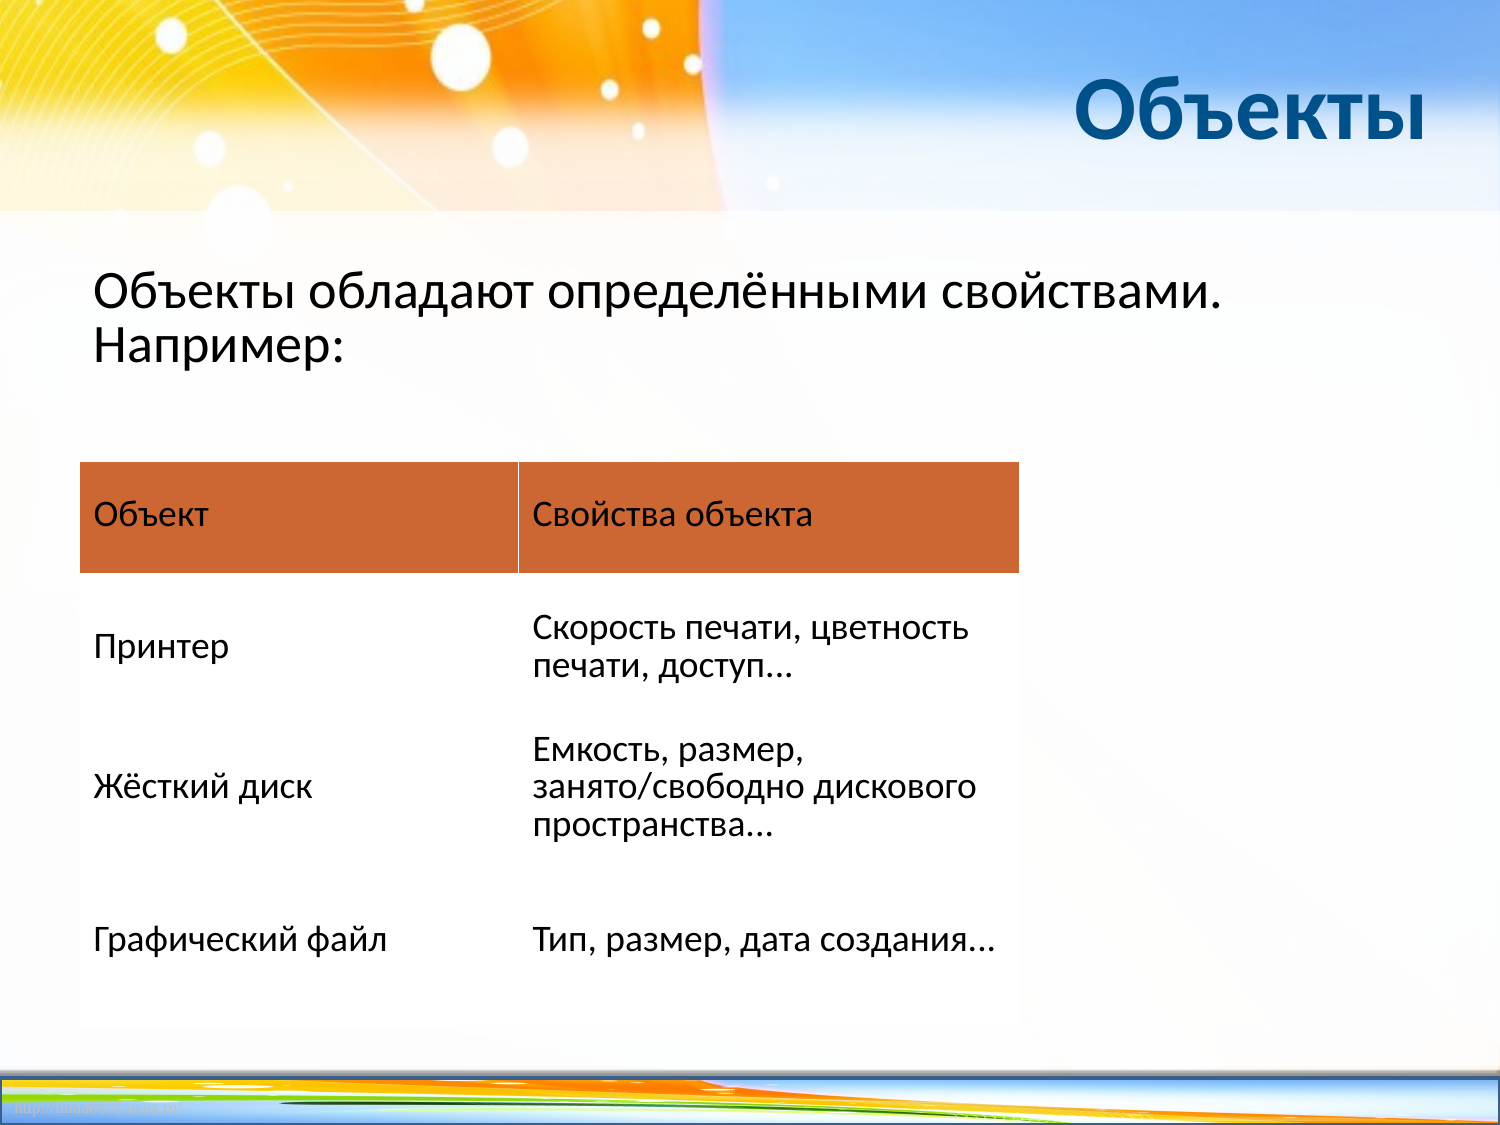

# Объекты
Объекты обладают определёнными свойствами. Например:
| Объект | Свойства объекта |
| --- | --- |
| Принтер | Скорость печати, цветность печати, доступ... |
| Жёсткий диск | Емкость, размер, занято/свободно дискового пространства... |
| Графический файл | Тип, размер, дата создания... |